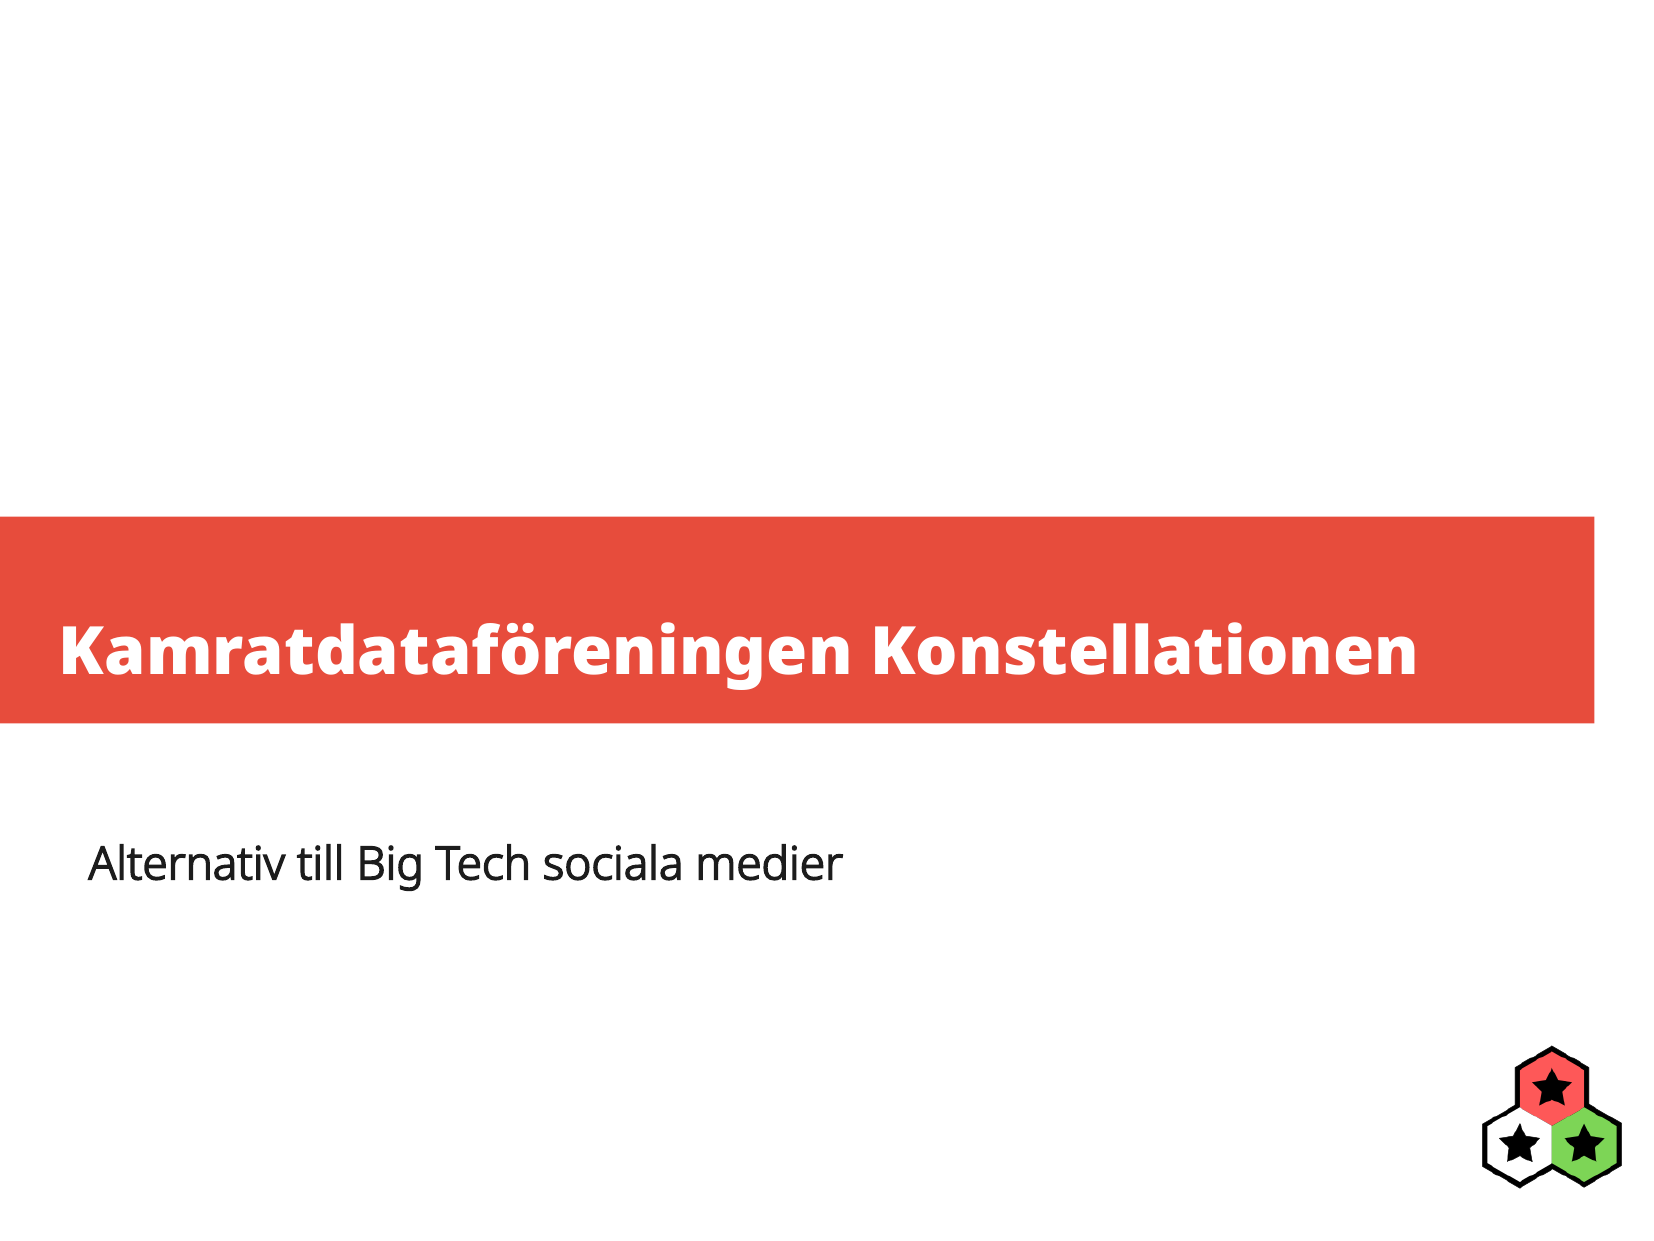

# Kamratdataföreningen Konstellationen
Alternativ till Big Tech sociala medier